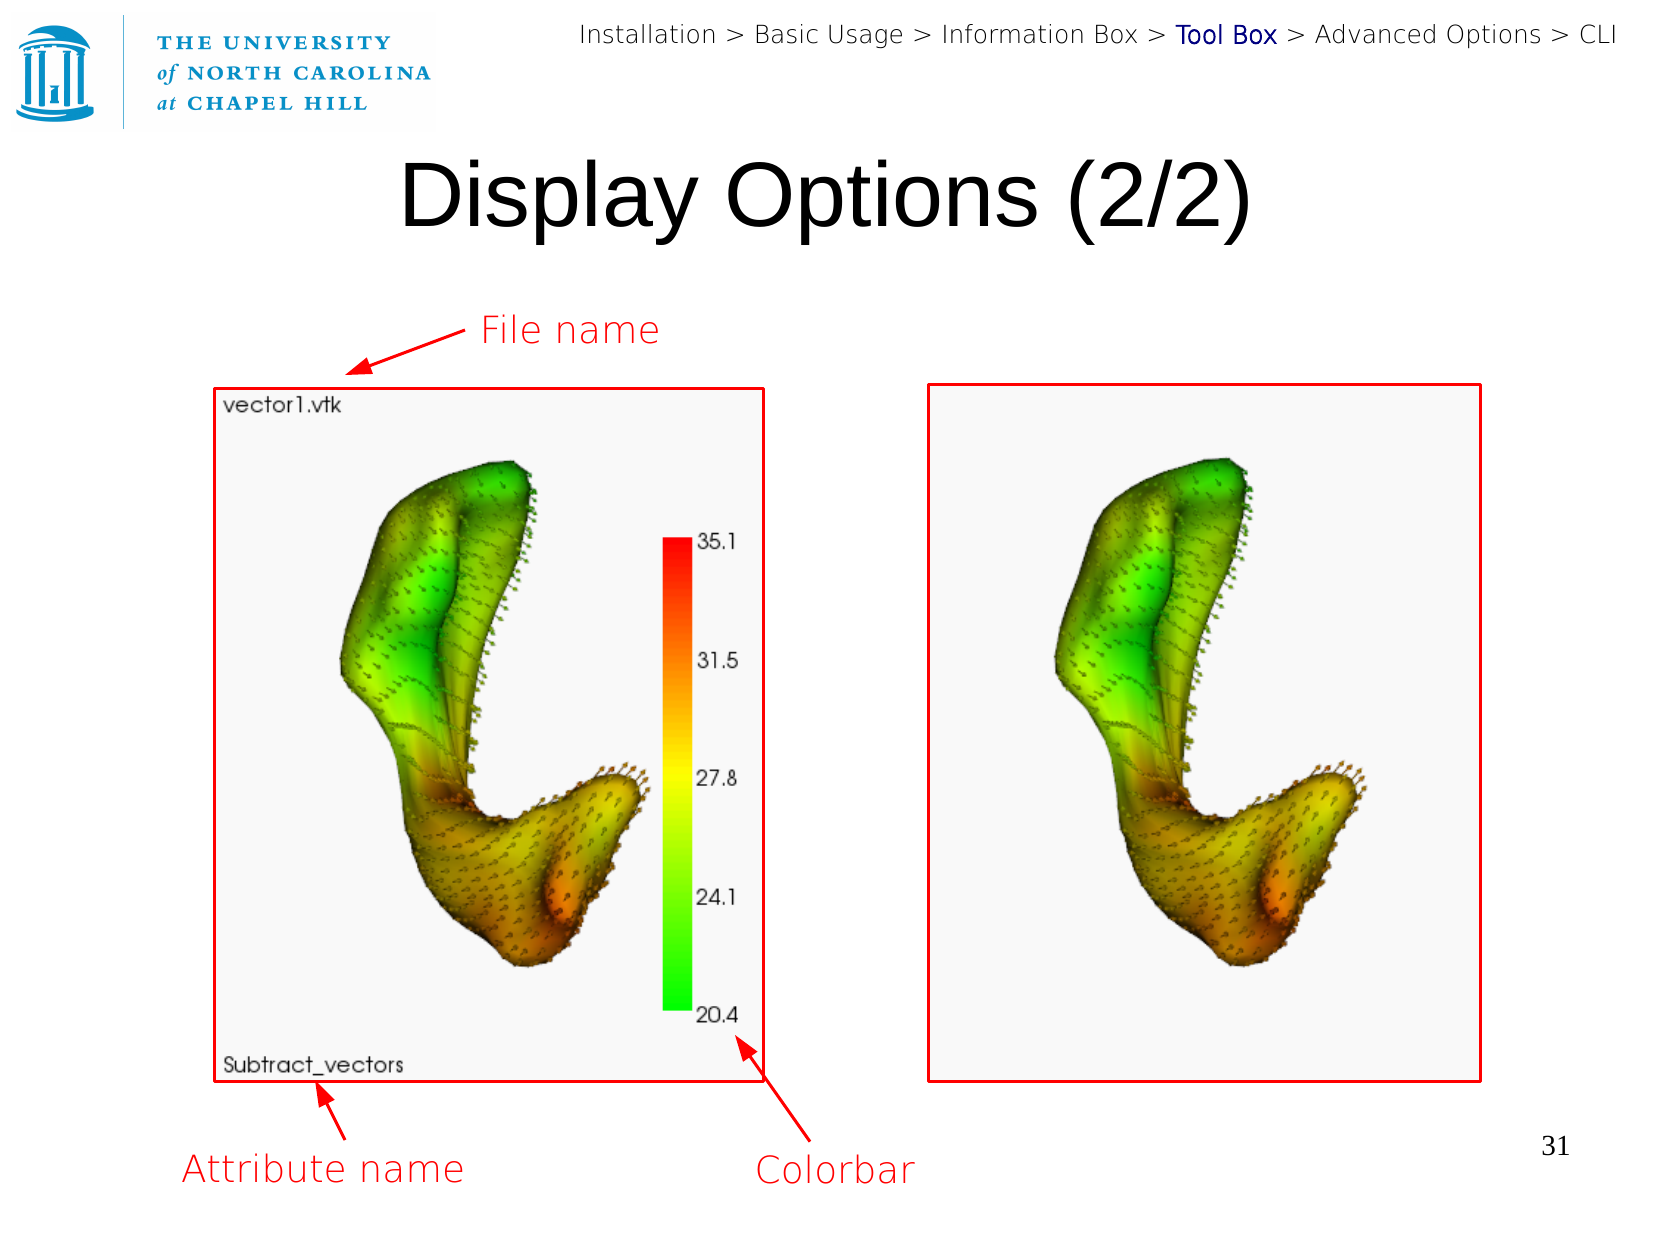

Installation > Basic Usage > Information Box > Tool Box > Advanced Options > CLI
# Display Options (2/2)
File name
31
Attribute name
Colorbar